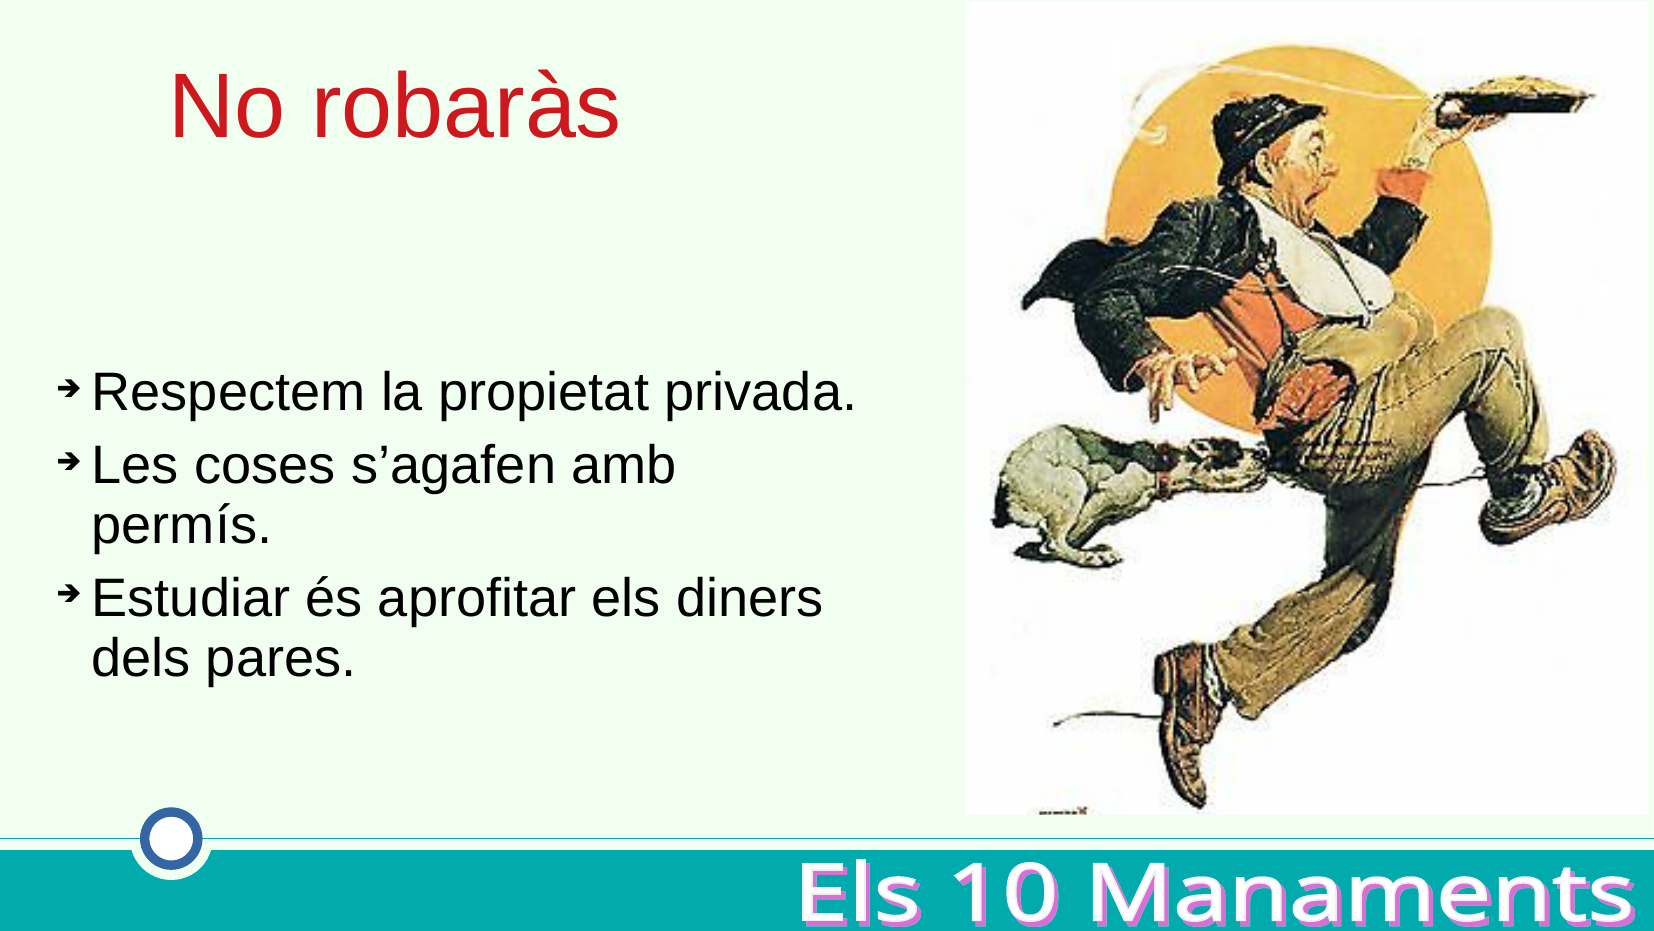

No robaràs
Respectem la propietat privada.
Les coses s’agafen amb permís.
Estudiar és aprofitar els diners dels pares.
Els 10 Manaments